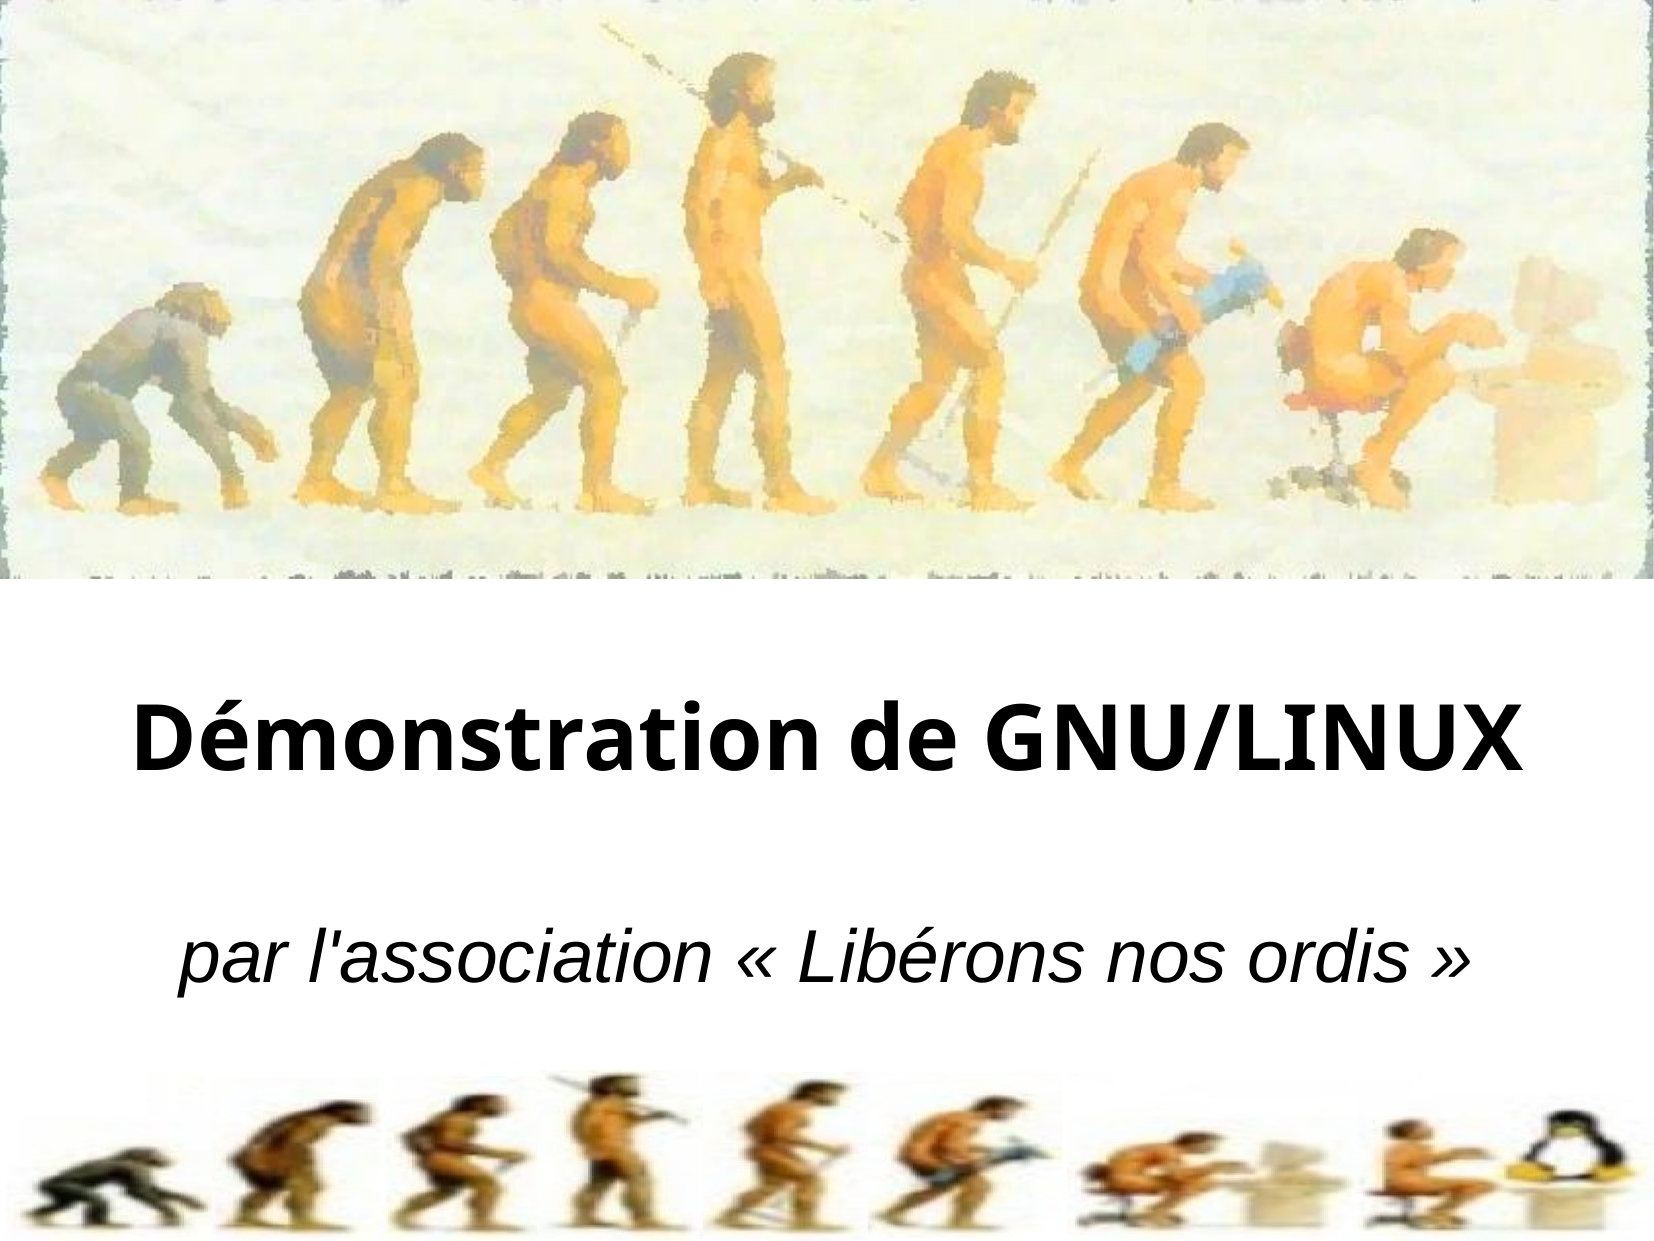

# Démonstration de GNU/LINUX
par l'association « Libérons nos ordis »